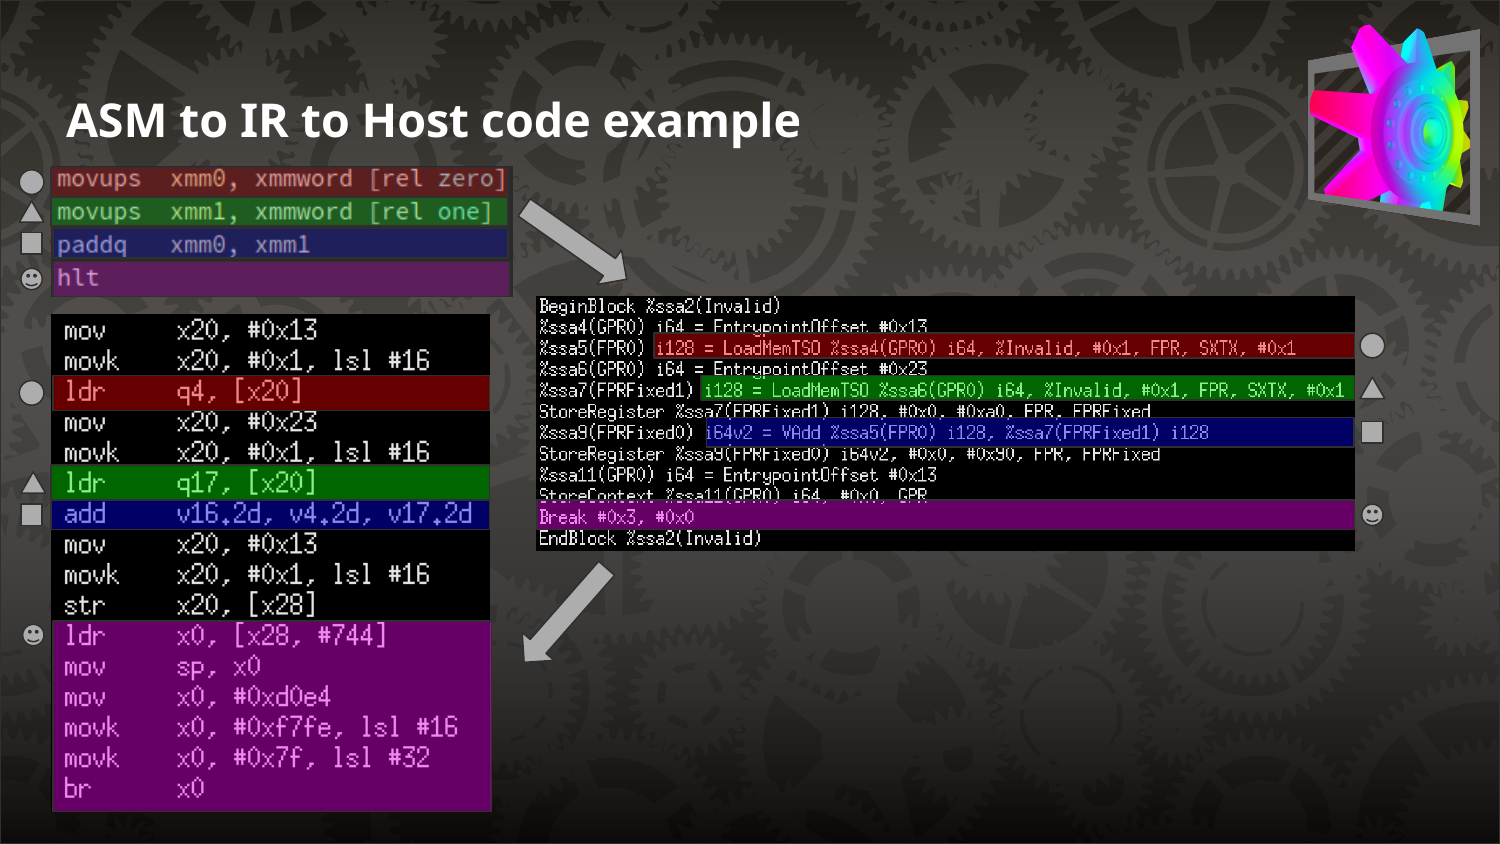

# ASM to IR to Host code example